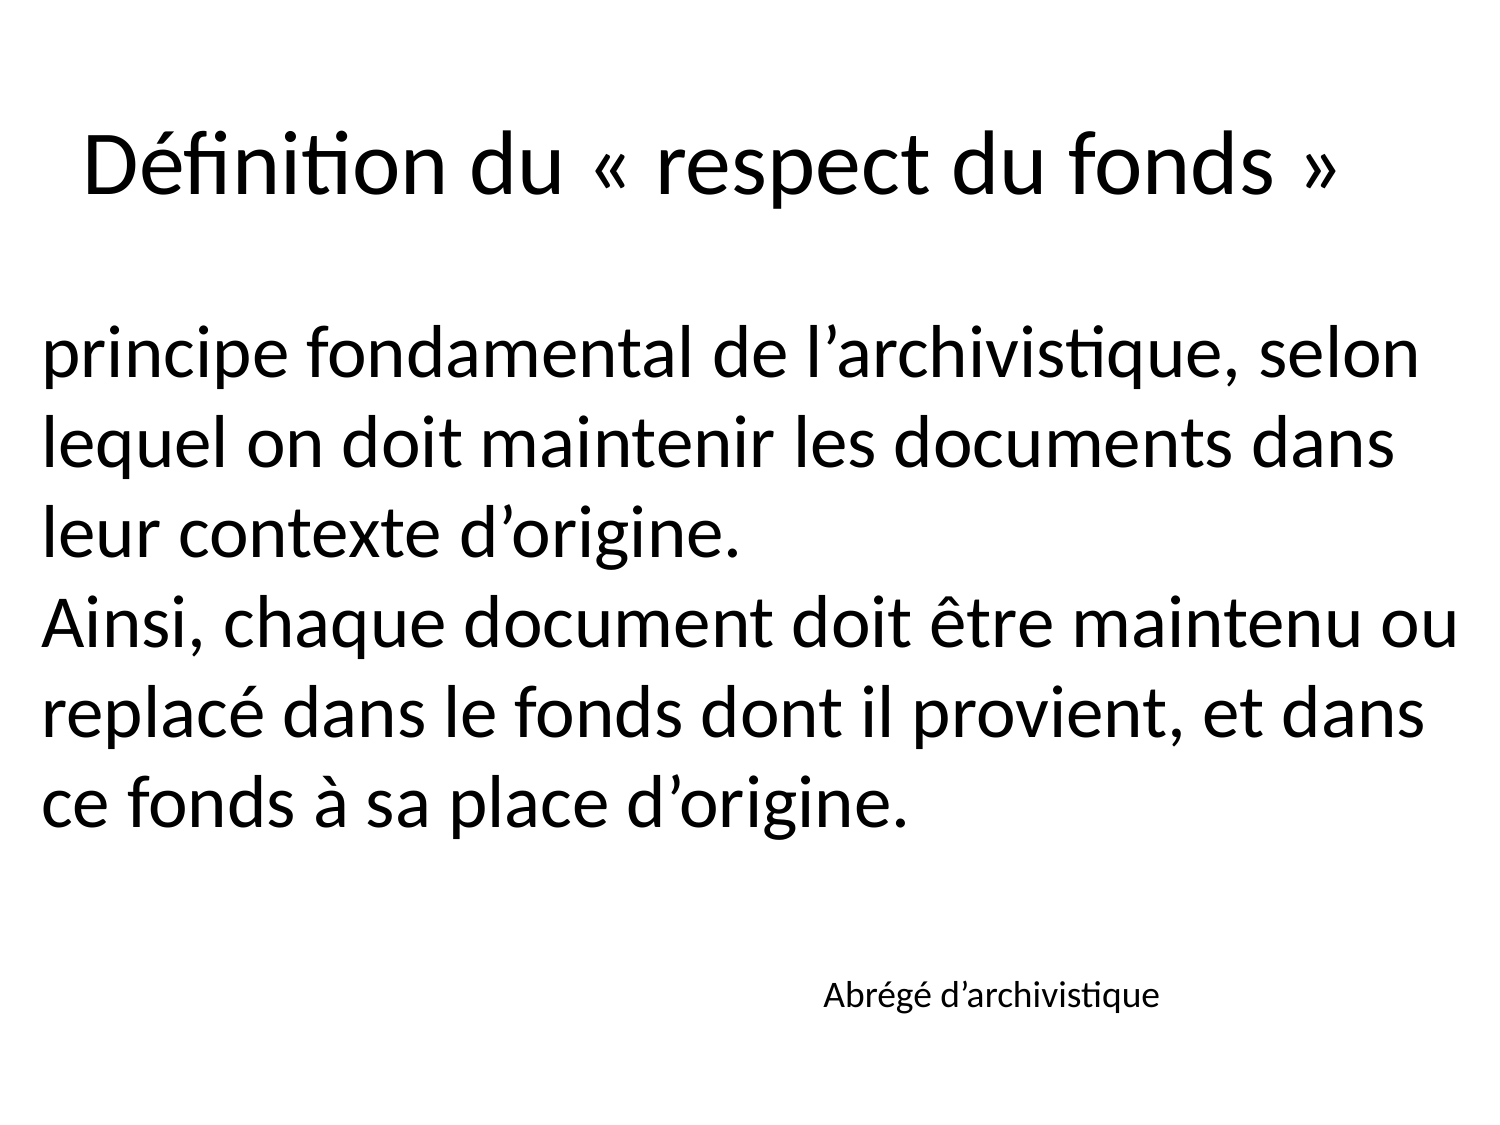

# Définition du « respect du fonds »
principe fondamental de l’archivistique, selon lequel on doit maintenir les documents dans leur contexte d’origine.
Ainsi, chaque document doit être maintenu ou replacé dans le fonds dont il provient, et dans ce fonds à sa place d’origine.
 Abrégé d’archivistique